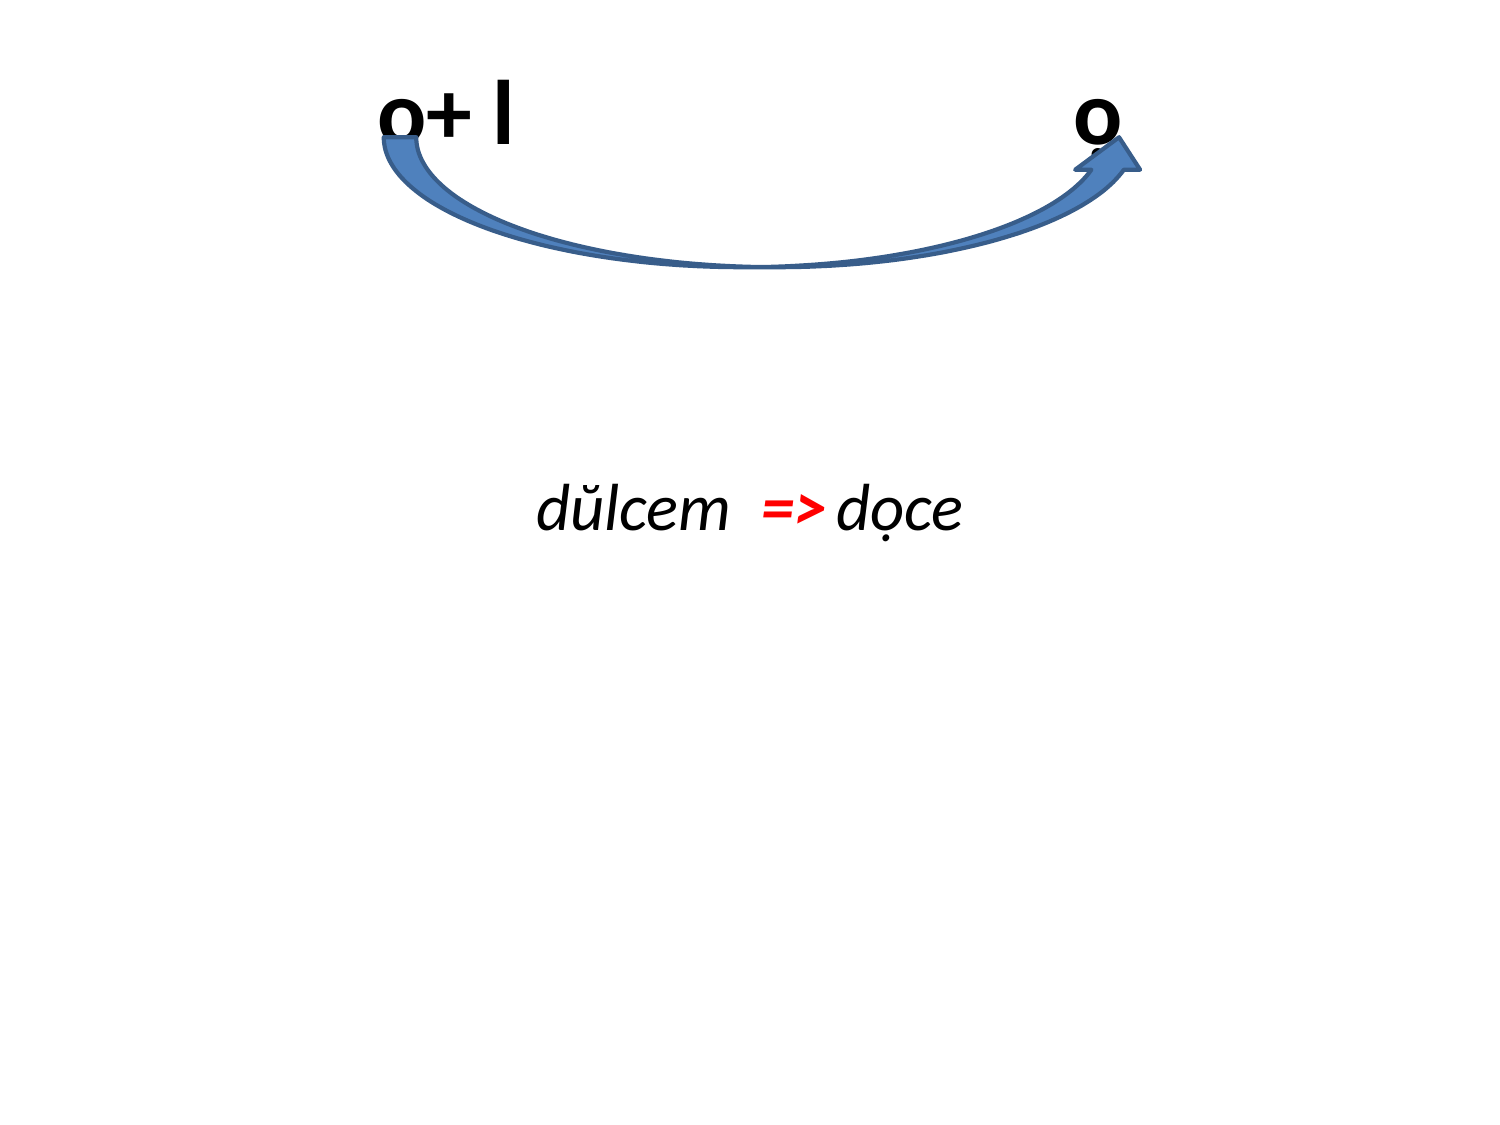

# ọ+ l		 	 ọ
dŭlcem	=>	dọce